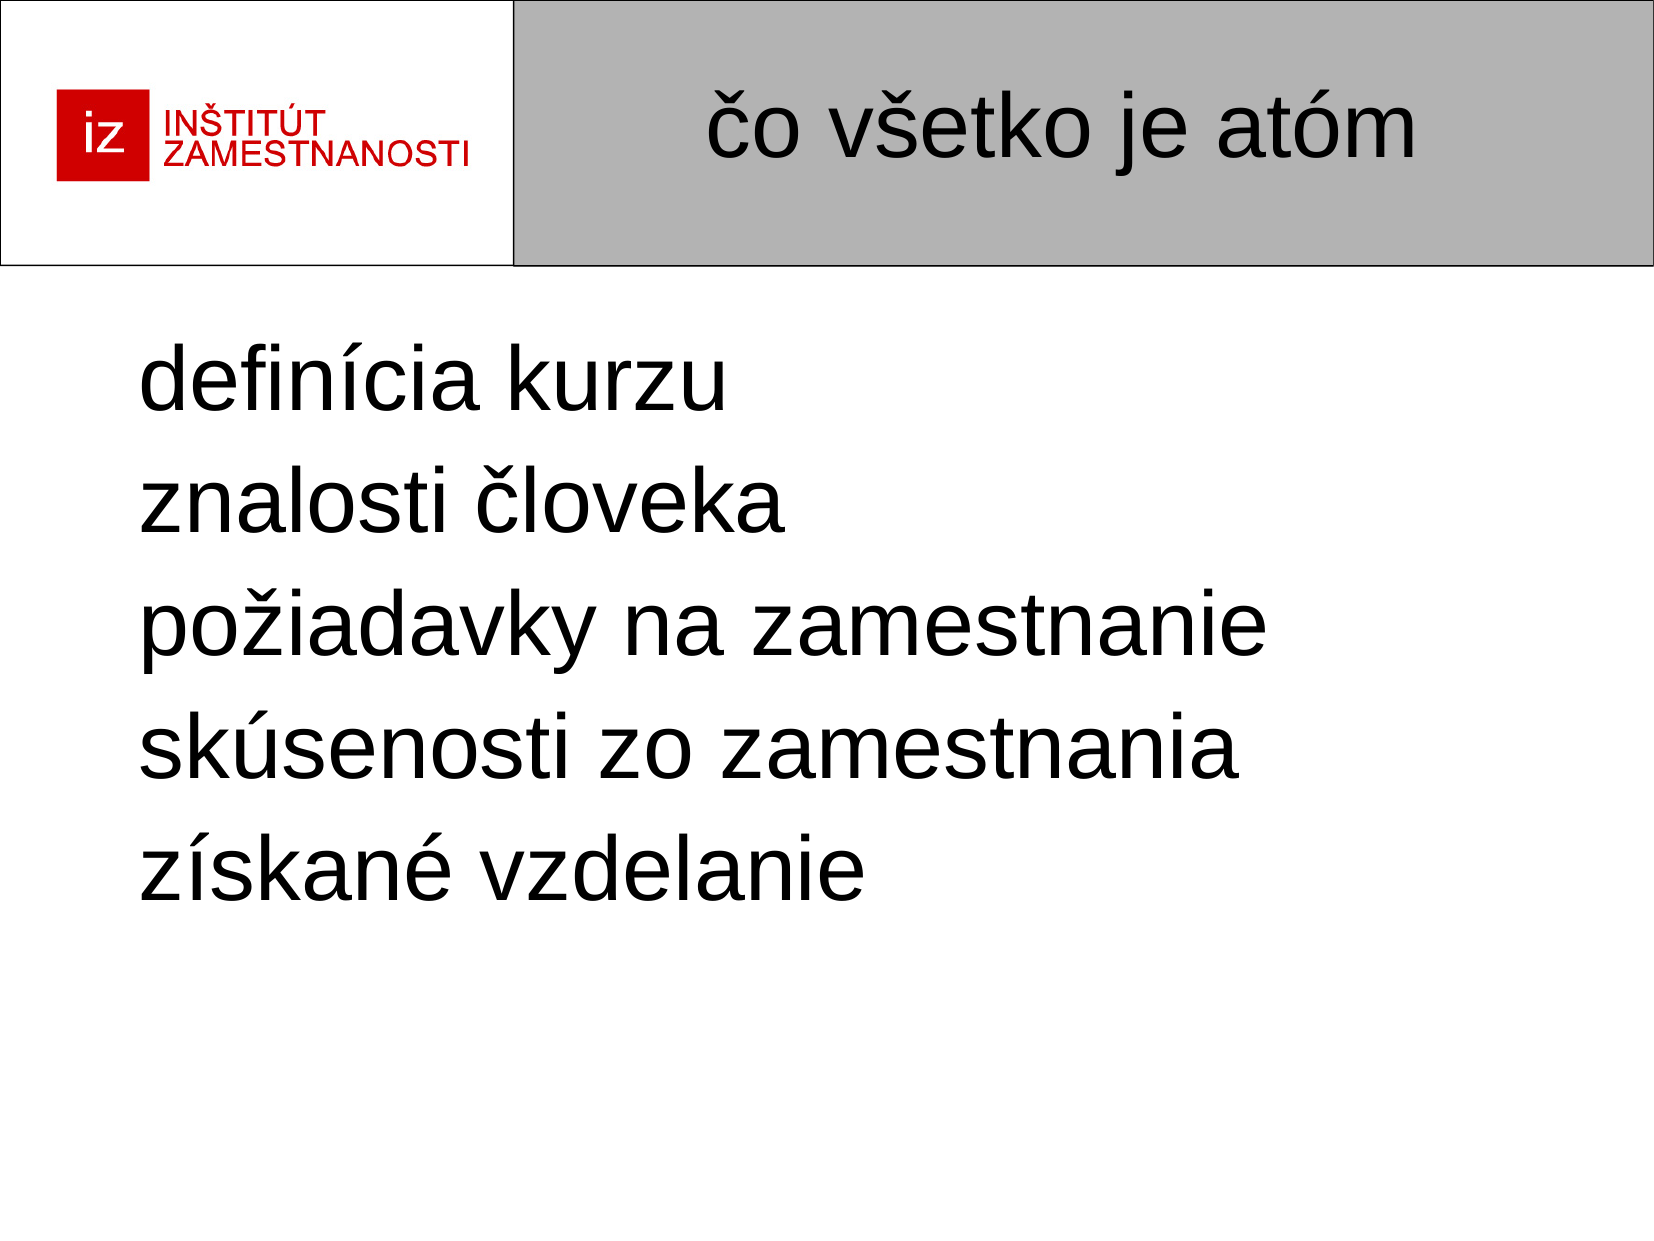

# čo všetko je atóm
definícia kurzu
znalosti človeka
požiadavky na zamestnanie
skúsenosti zo zamestnania
získané vzdelanie